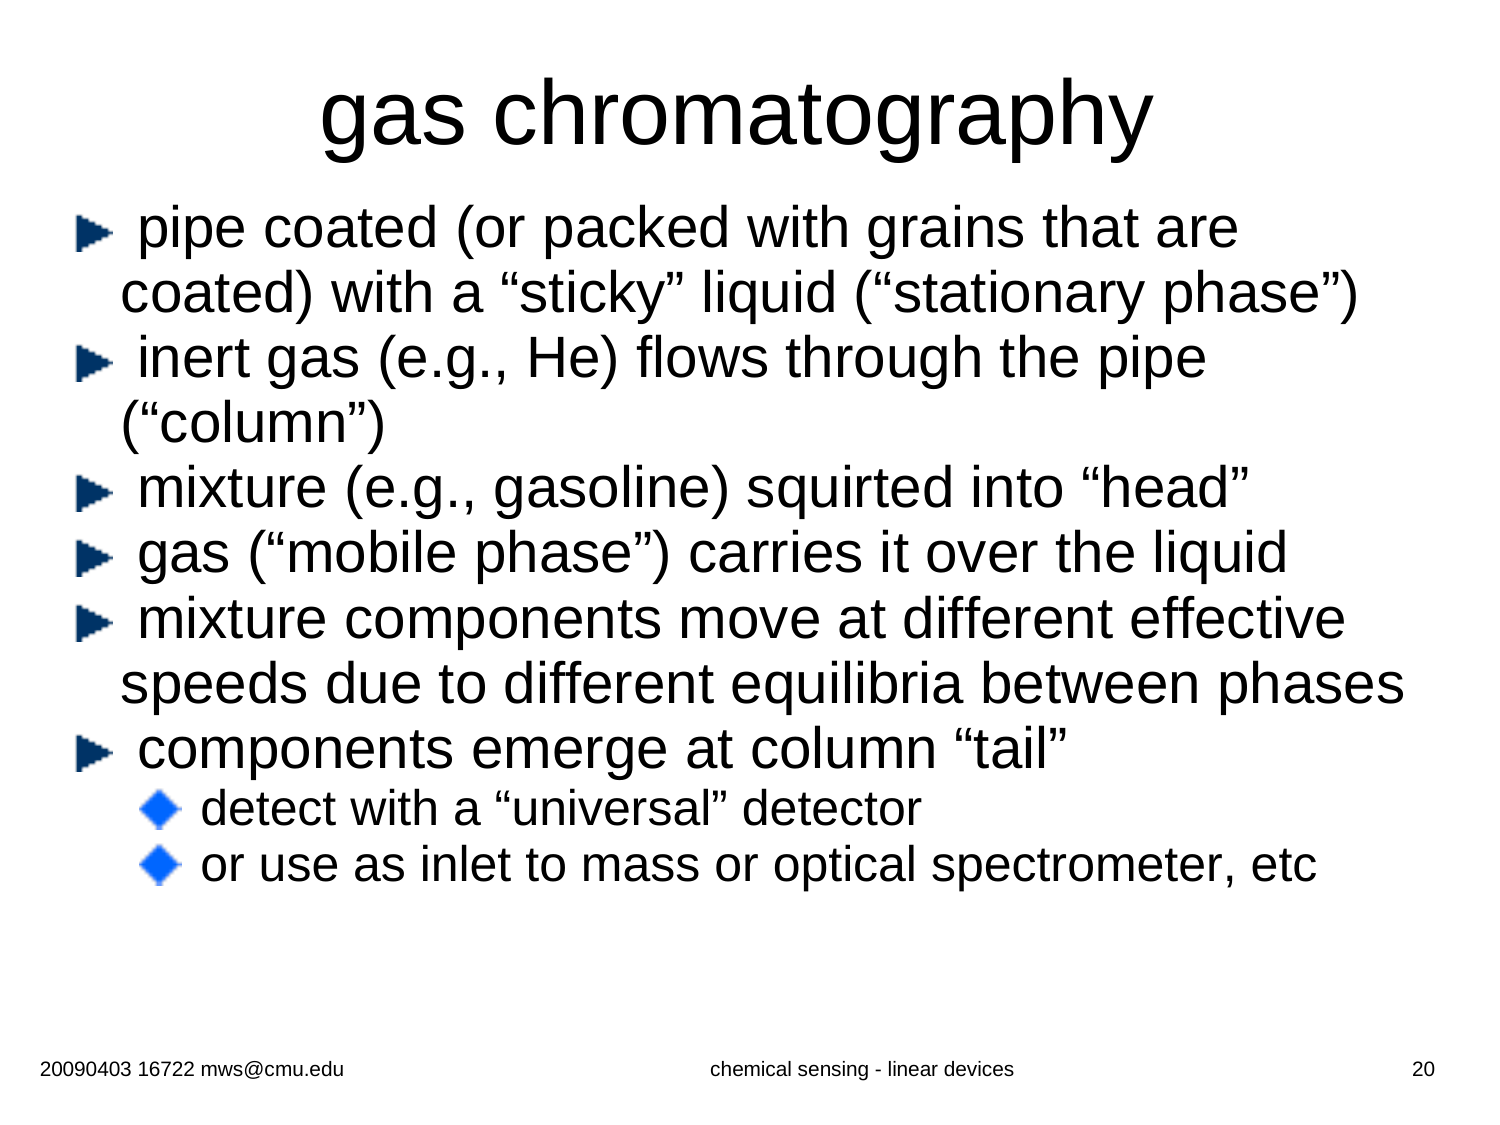

# gas chromatography
 pipe coated (or packed with grains that are coated) with a “sticky” liquid (“stationary phase”)
 inert gas (e.g., He) flows through the pipe (“column”)
 mixture (e.g., gasoline) squirted into “head”
 gas (“mobile phase”) carries it over the liquid
 mixture components move at different effective speeds due to different equilibria between phases
 components emerge at column “tail”
 detect with a “universal” detector
 or use as inlet to mass or optical spectrometer, etc
20090403 16722 mws@cmu.edu
chemical sensing - linear devices
20